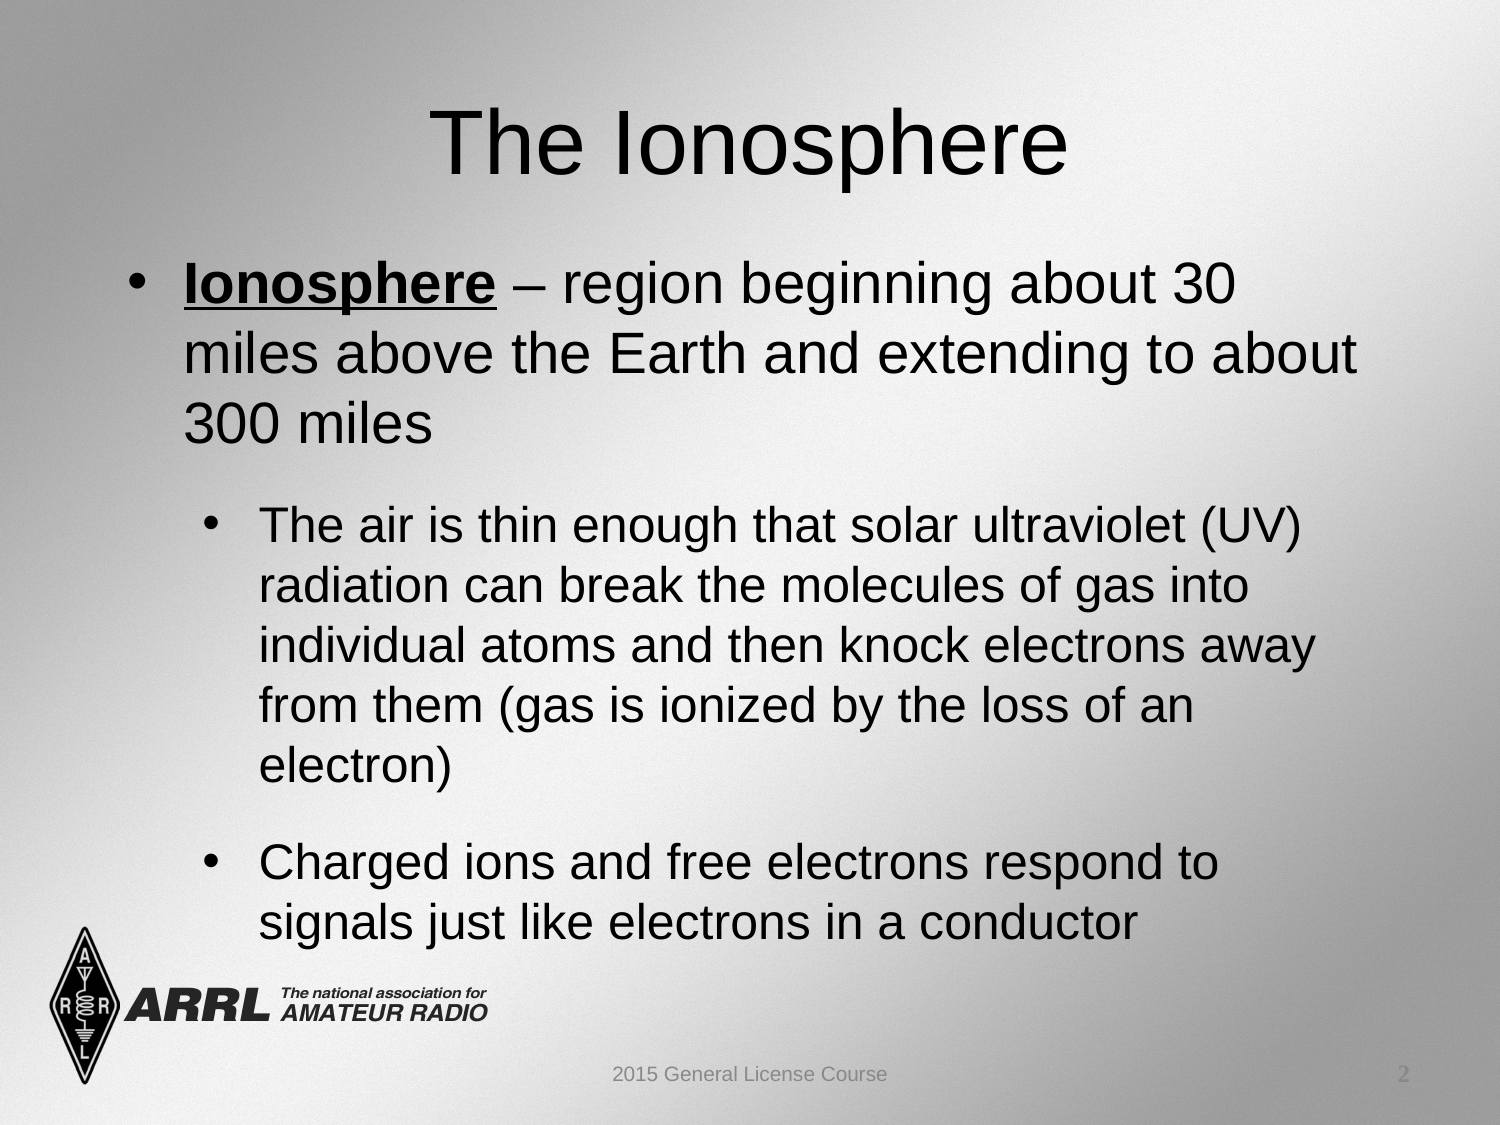

The Ionosphere
Ionosphere – region beginning about 30 miles above the Earth and extending to about 300 miles
The air is thin enough that solar ultraviolet (UV) radiation can break the molecules of gas into individual atoms and then knock electrons away from them (gas is ionized by the loss of an electron)
Charged ions and free electrons respond to signals just like electrons in a conductor
2015 General License Course